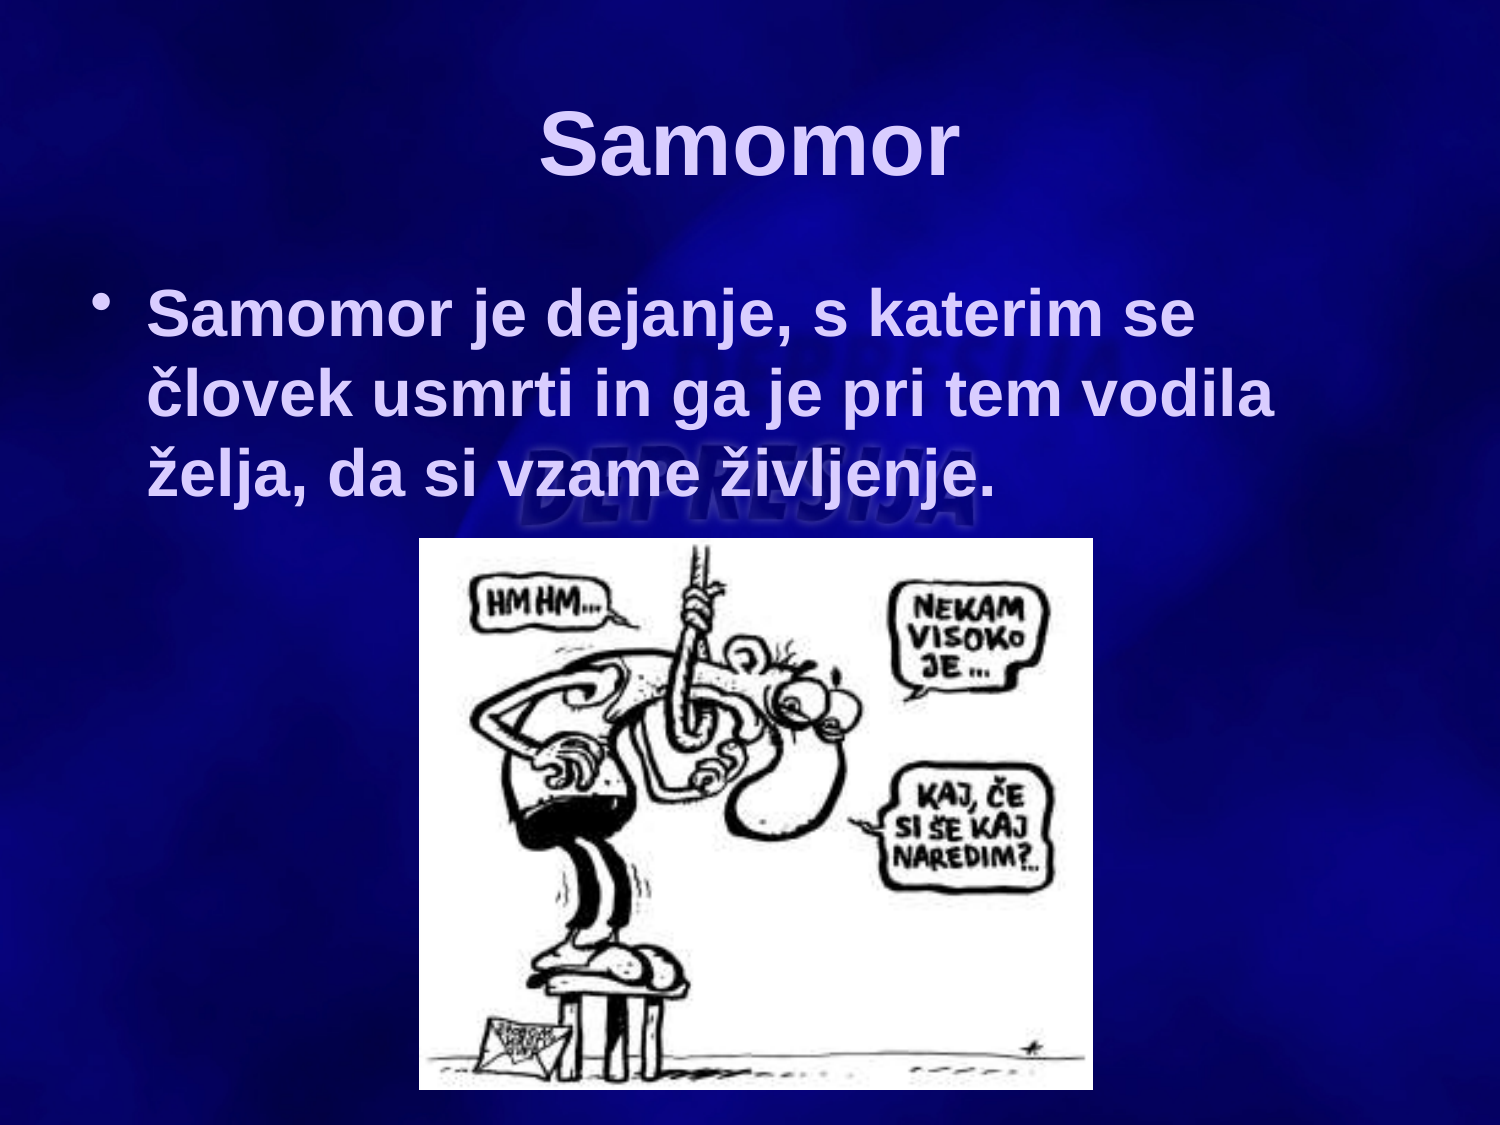

# Samomor
Samomor je dejanje, s katerim se človek usmrti in ga je pri tem vodila želja, da si vzame življenje.